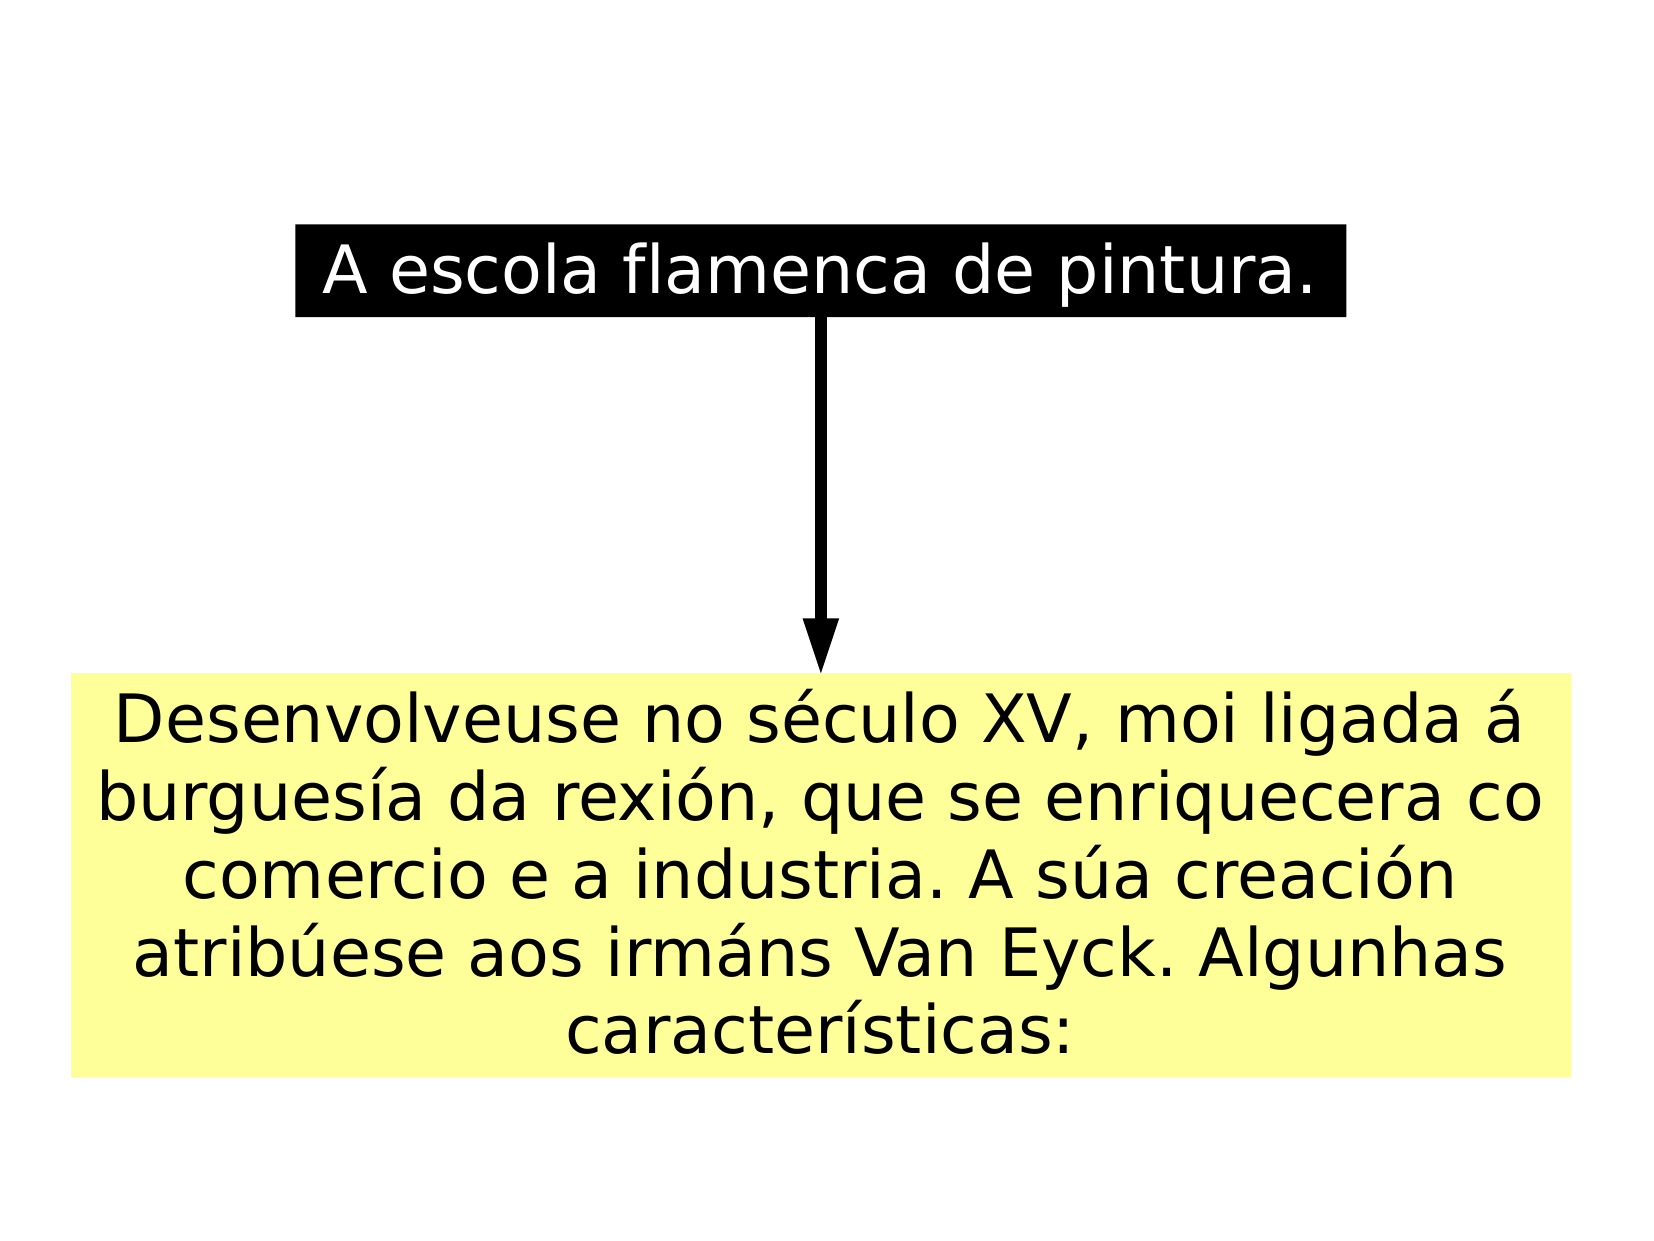

A escola flamenca de pintura.
Desenvolveuse no século XV, moi ligada á burguesía da rexión, que se enriquecera co comercio e a industria. A súa creación atribúese aos irmáns Van Eyck. Algunhas características: